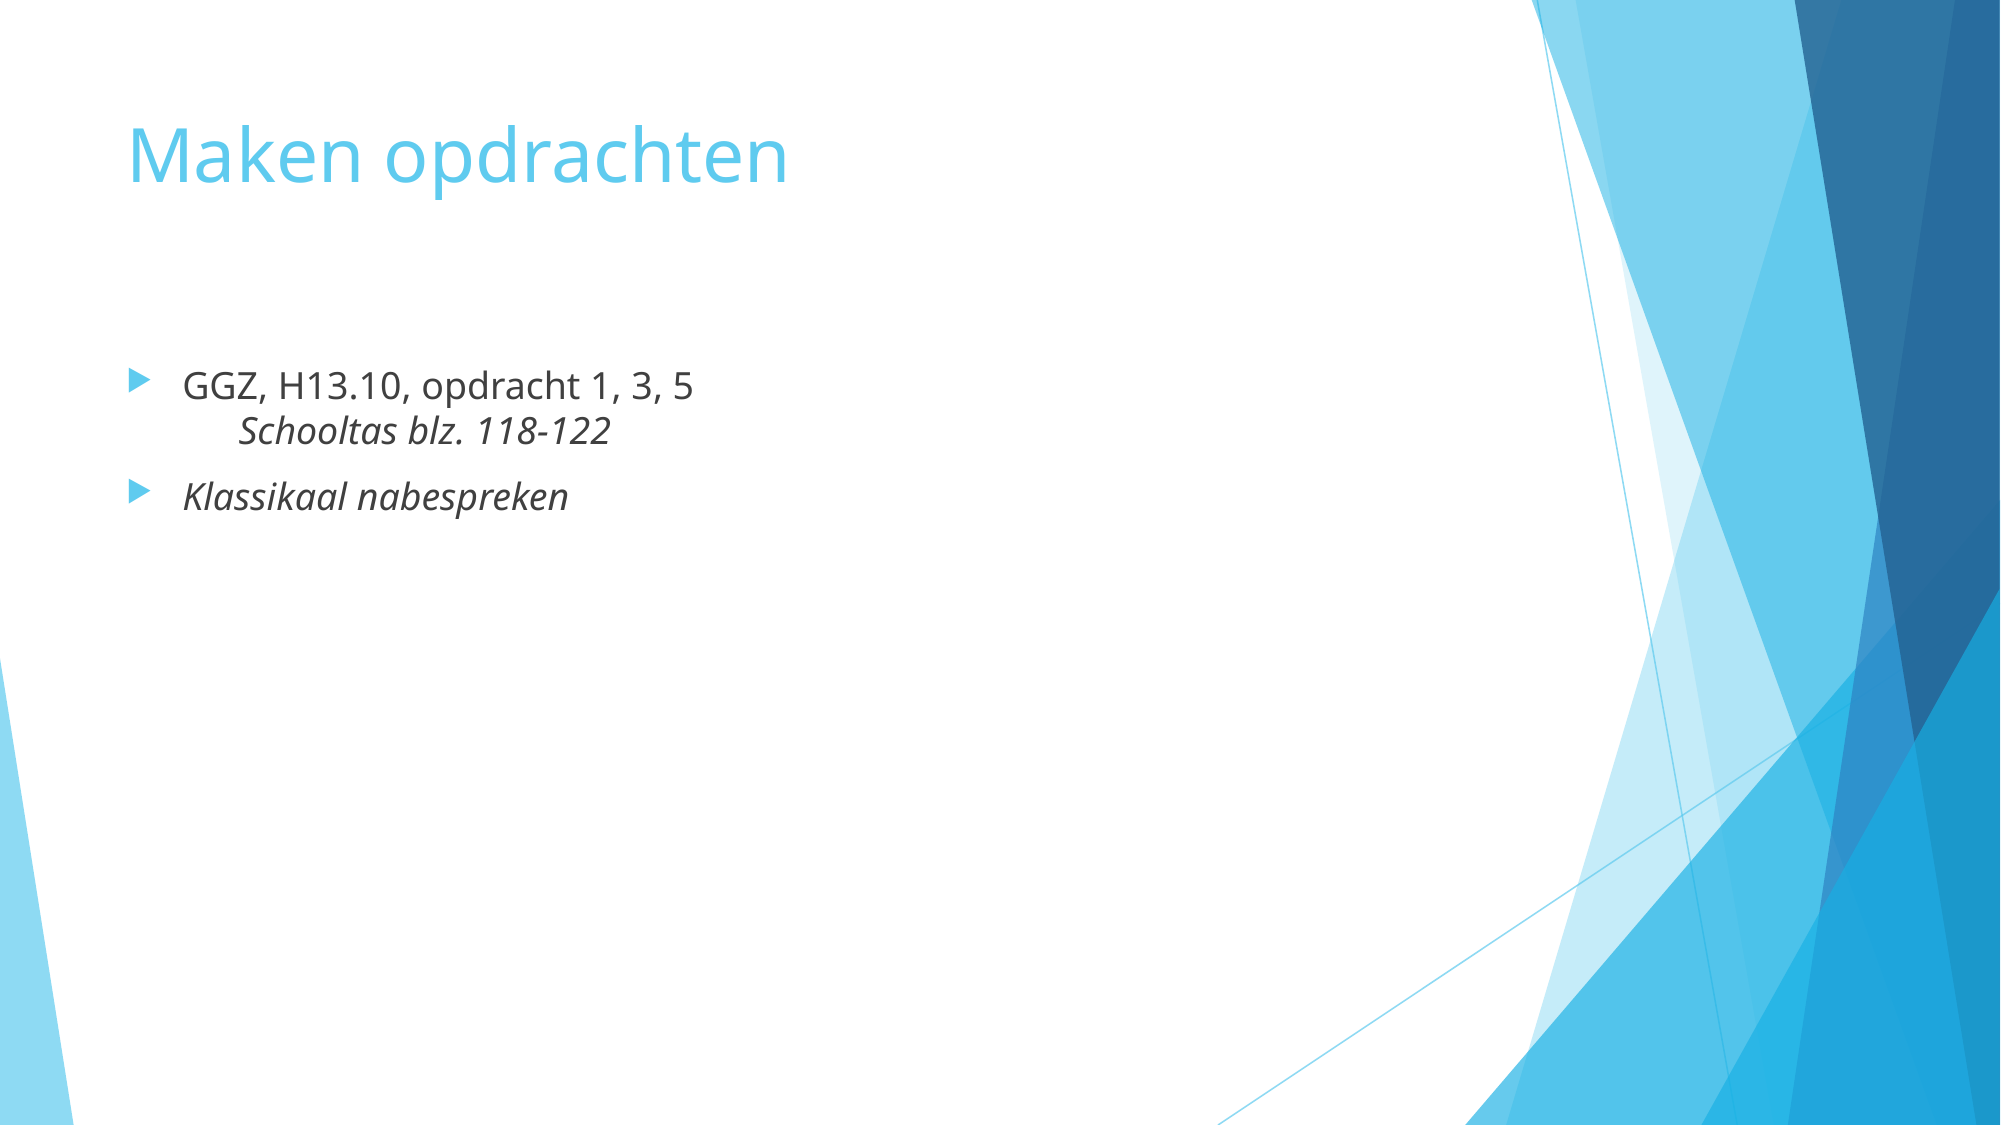

# Maken opdrachten
GGZ, H13.10, opdracht 1, 3, 5
Schooltas blz. 118-122
Klassikaal nabespreken